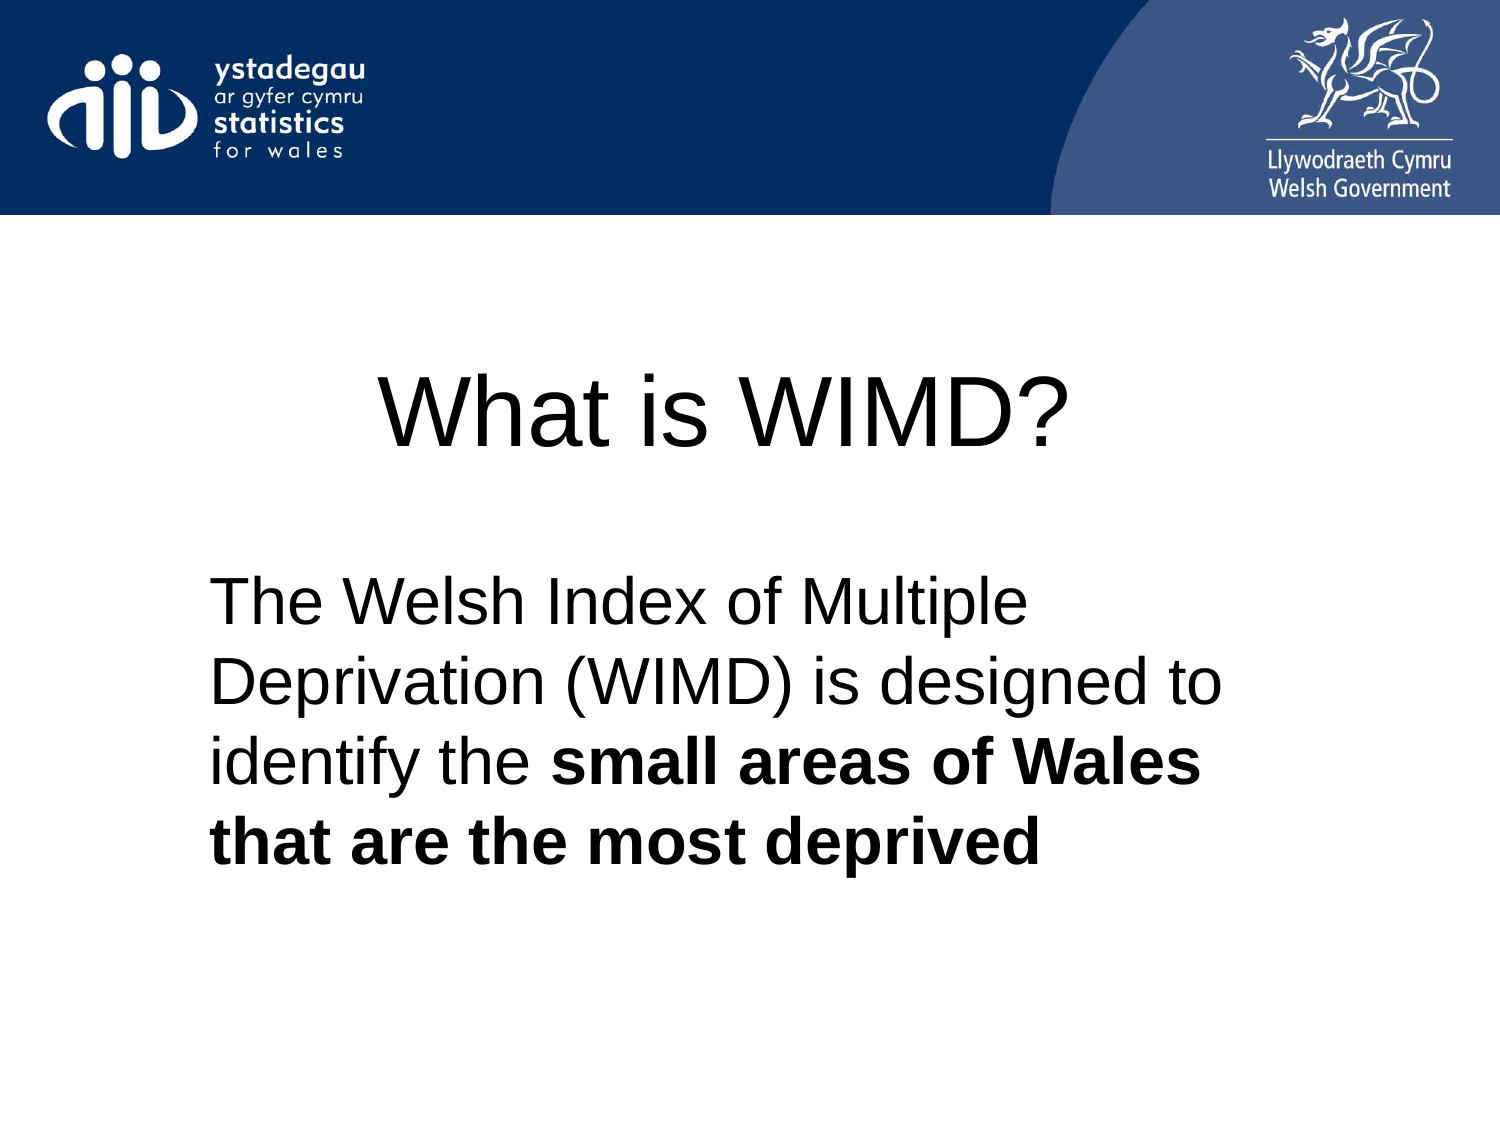

# What is WIMD?
The Welsh Index of Multiple Deprivation (WIMD) is designed to identify the small areas of Wales that are the most deprived